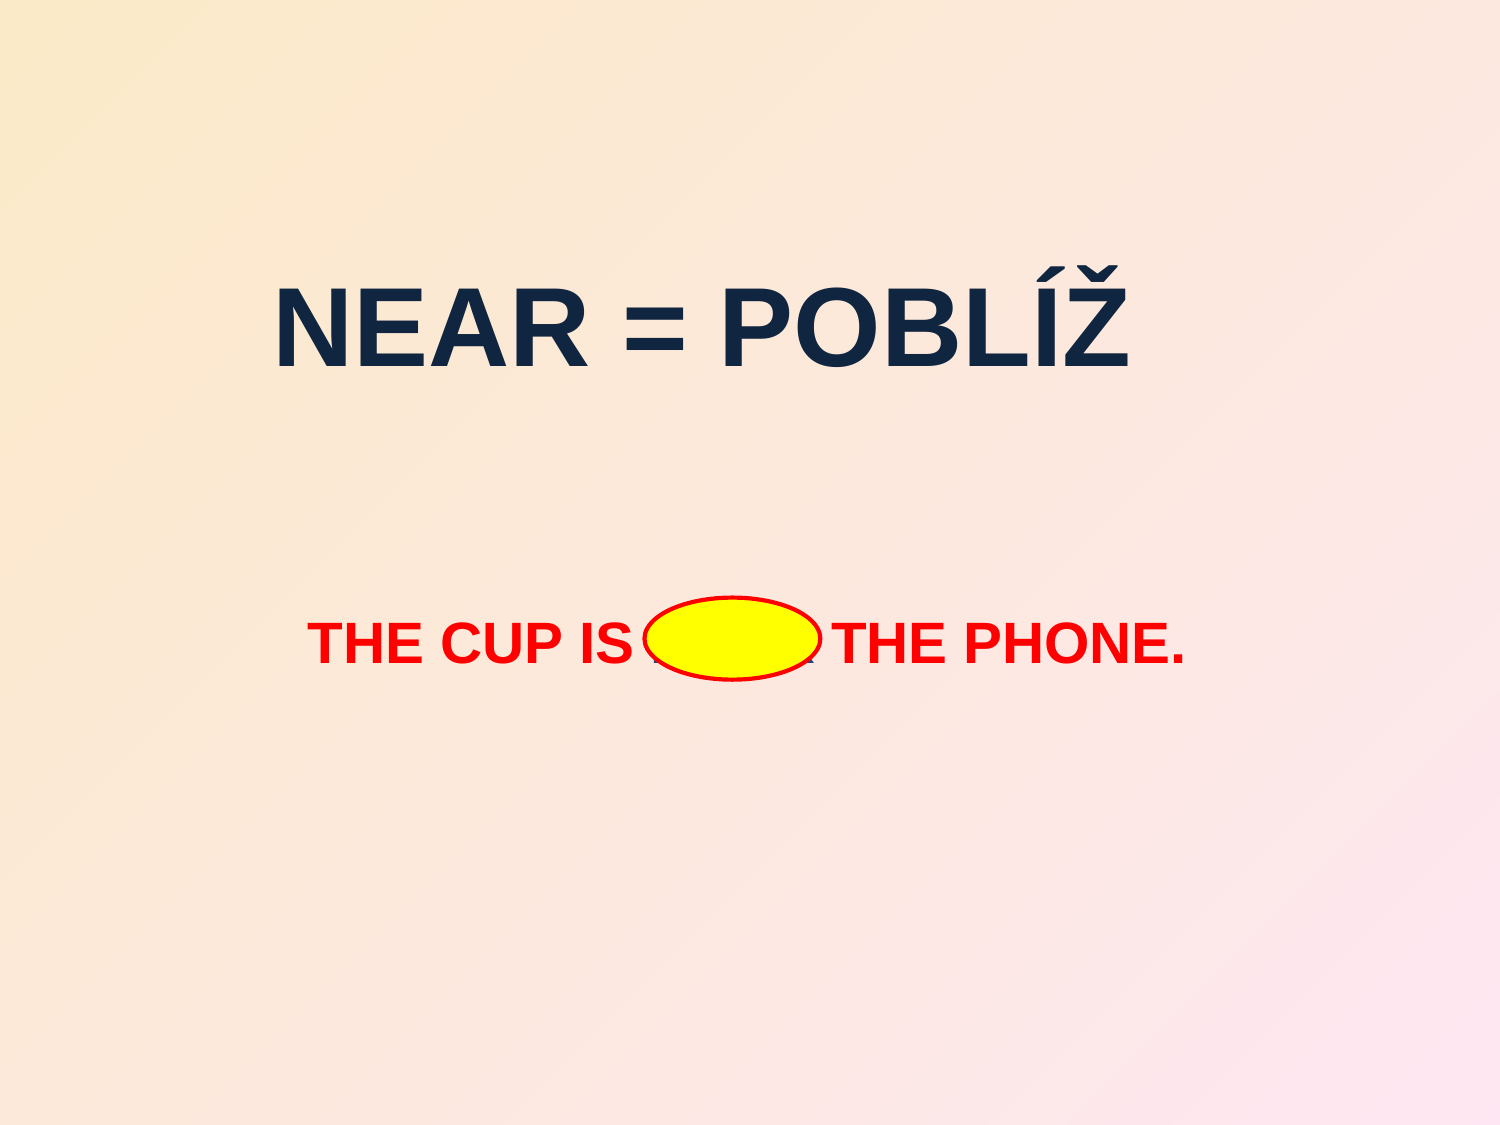

NEAR = POBLÍŽ
THE CUP IS NEAR THE PHONE.